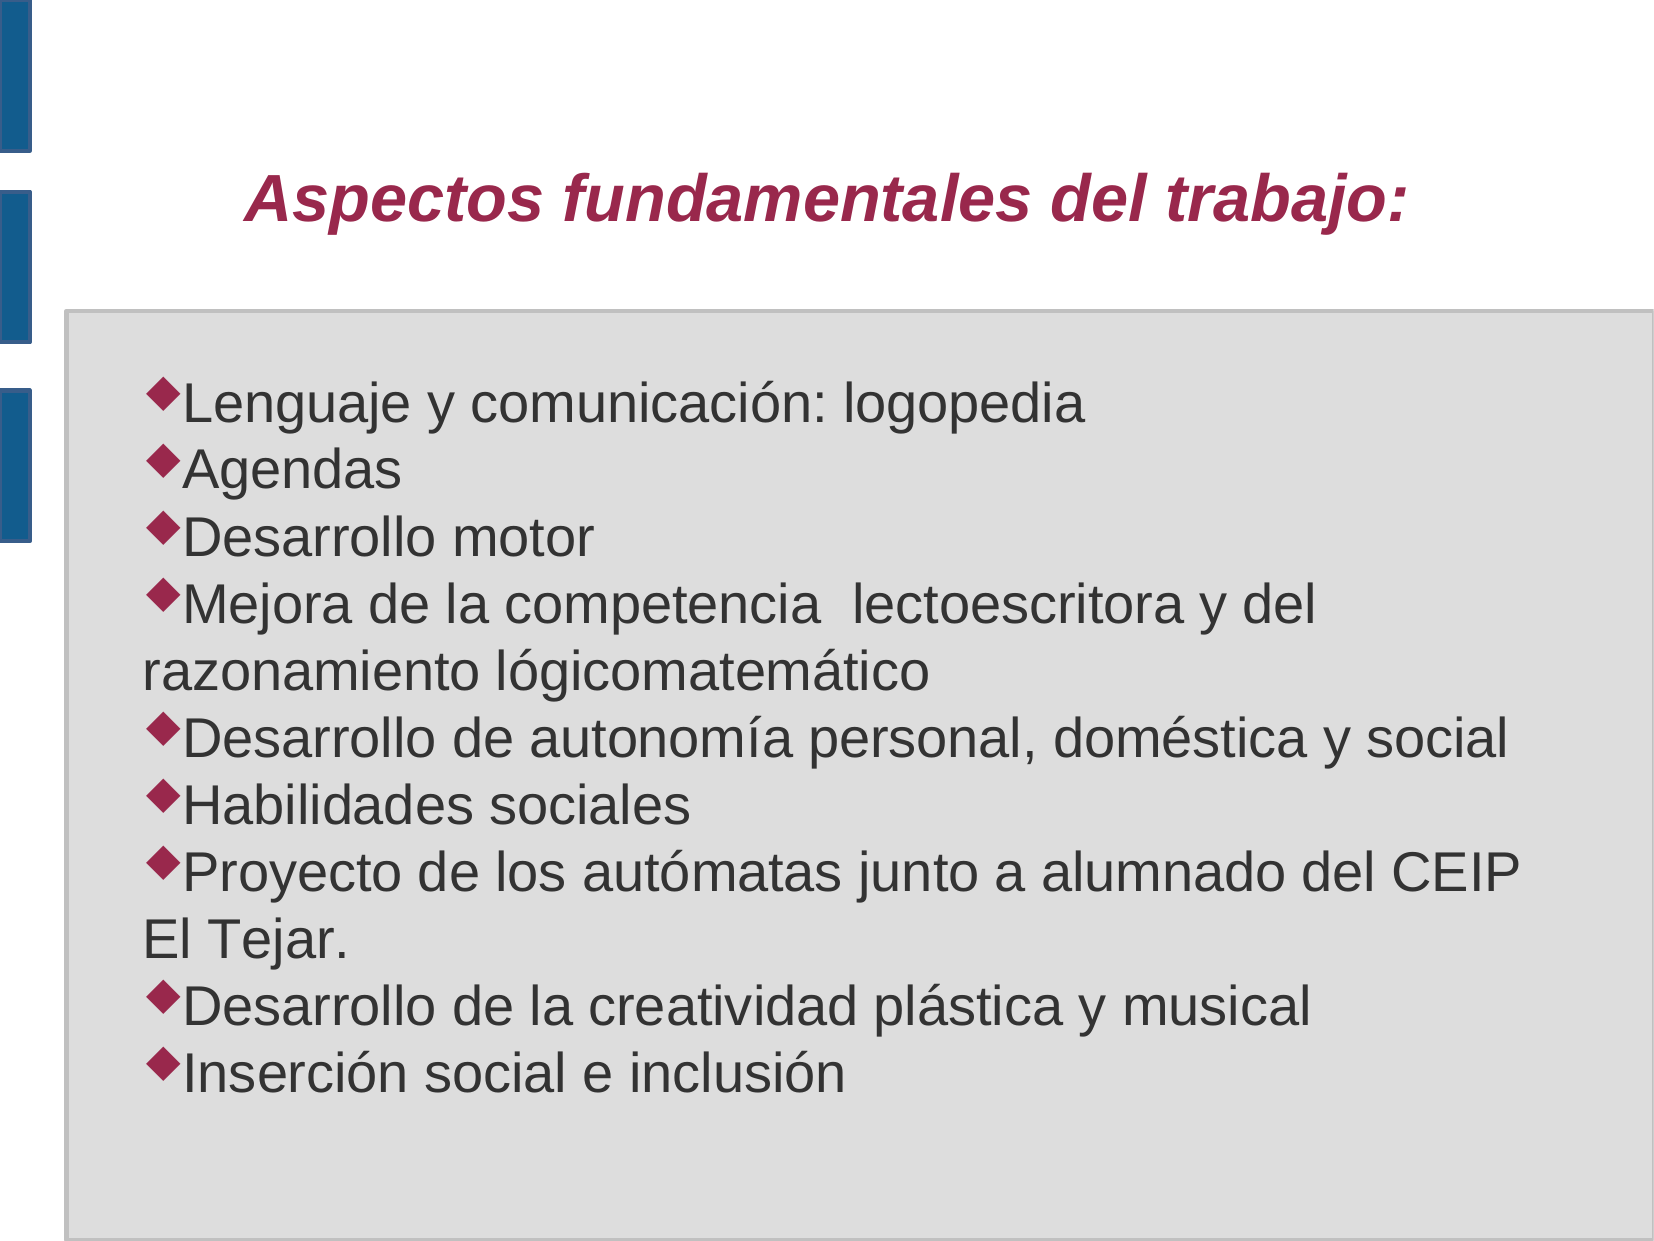

# Aspectos fundamentales del trabajo:
Lenguaje y comunicación: logopedia
Agendas
Desarrollo motor
Mejora de la competencia lectoescritora y del razonamiento lógicomatemático
Desarrollo de autonomía personal, doméstica y social
Habilidades sociales
Proyecto de los autómatas junto a alumnado del CEIP El Tejar.
Desarrollo de la creatividad plástica y musical
Inserción social e inclusión